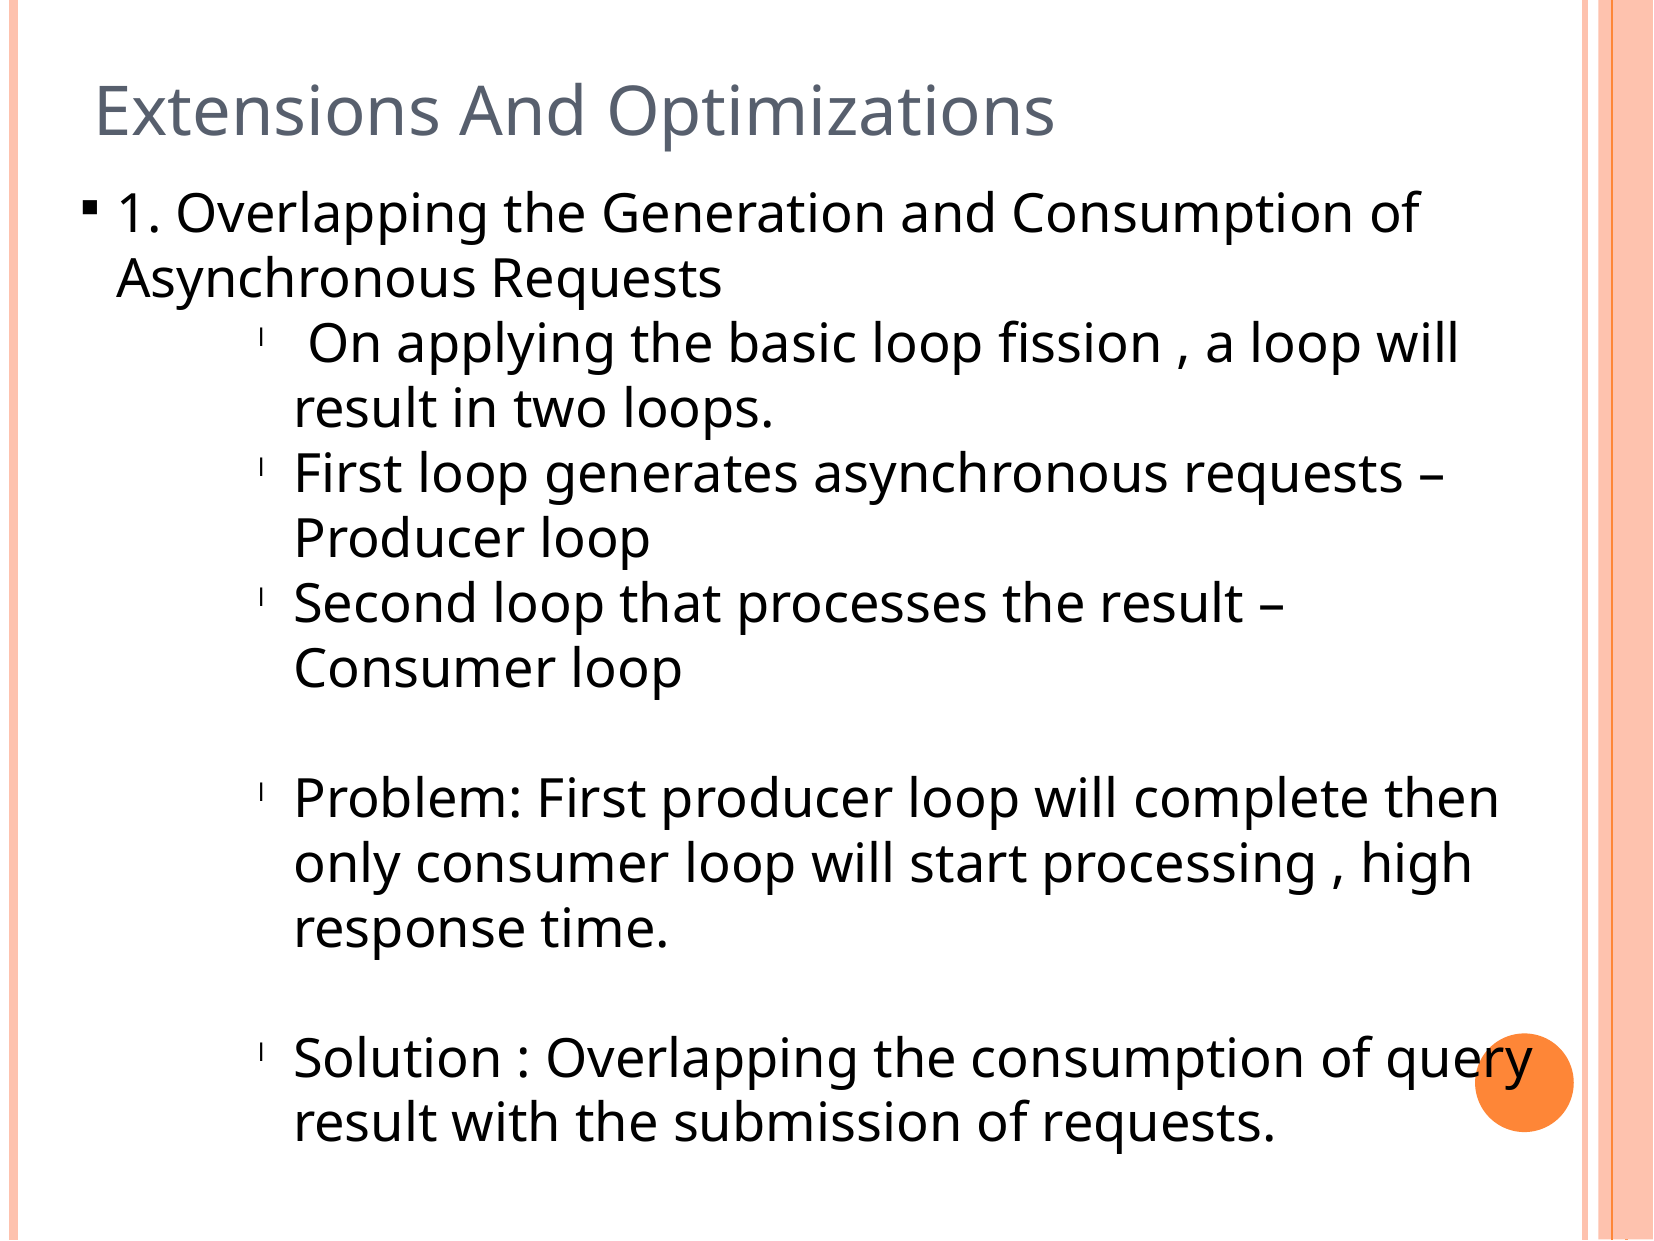

Extensions And Optimizations
1. Overlapping the Generation and Consumption of Asynchronous Requests
 On applying the basic loop fission , a loop will result in two loops.
First loop generates asynchronous requests – Producer loop
Second loop that processes the result – Consumer loop
Problem: First producer loop will complete then only consumer loop will start processing , high response time.
Solution : Overlapping the consumption of query result with the submission of requests.